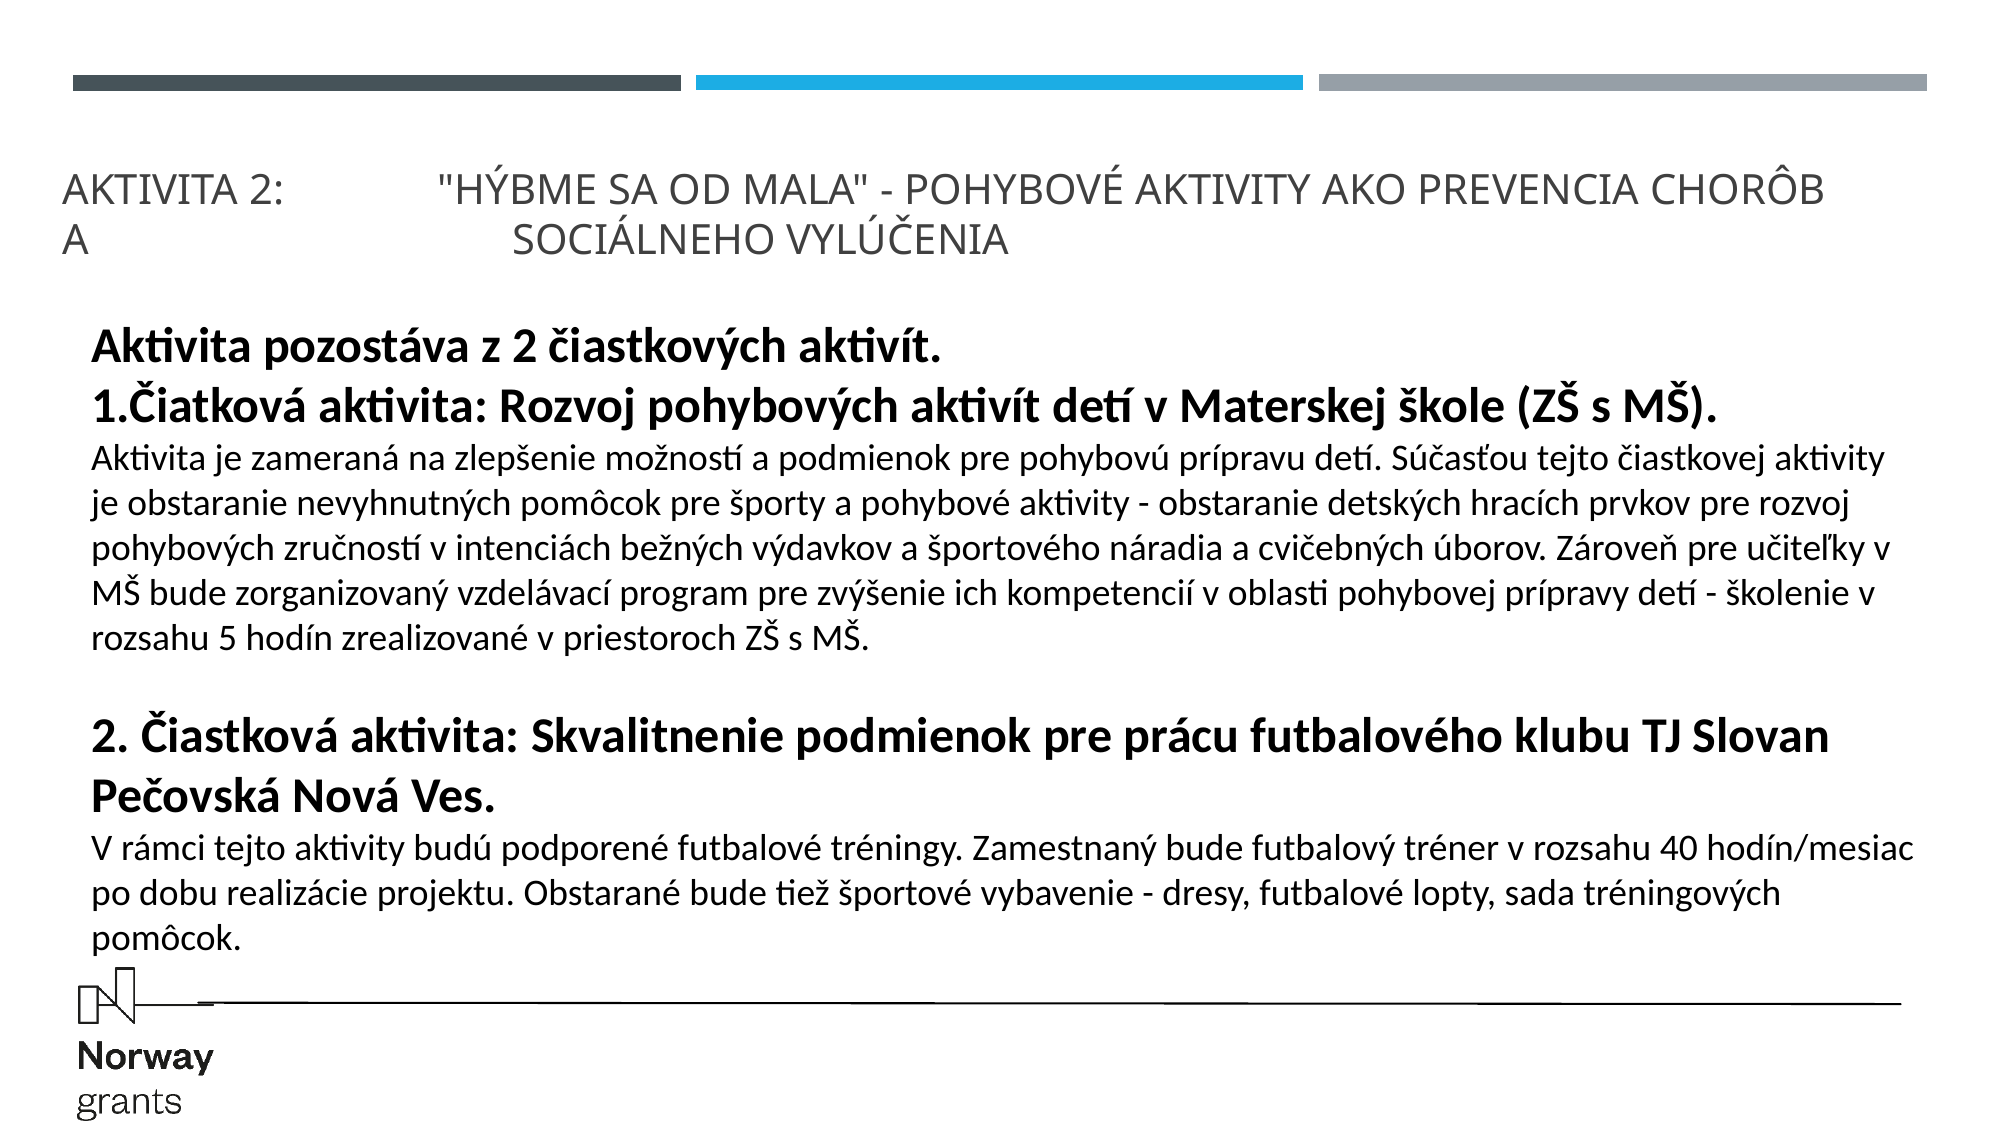

# Aktivita 2: 		"Hýbme sa od mala" - pohybové aktivity ako prevencia chorôb a 						sociálneho vylúčenia
Aktivita pozostáva z 2 čiastkových aktivít.
Čiatková aktivita: Rozvoj pohybových aktivít detí v Materskej škole (ZŠ s MŠ).
Aktivita je zameraná na zlepšenie možností a podmienok pre pohybovú prípravu detí. Súčasťou tejto čiastkovej aktivity je obstaranie nevyhnutných pomôcok pre športy a pohybové aktivity - obstaranie detských hracích prvkov pre rozvoj pohybových zručností v intenciách bežných výdavkov a športového náradia a cvičebných úborov. Zároveň pre učiteľky v MŠ bude zorganizovaný vzdelávací program pre zvýšenie ich kompetencií v oblasti pohybovej prípravy detí - školenie v rozsahu 5 hodín zrealizované v priestoroch ZŠ s MŠ.
2. Čiastková aktivita: Skvalitnenie podmienok pre prácu futbalového klubu TJ Slovan Pečovská Nová Ves.
V rámci tejto aktivity budú podporené futbalové tréningy. Zamestnaný bude futbalový tréner v rozsahu 40 hodín/mesiac po dobu realizácie projektu. Obstarané bude tiež športové vybavenie - dresy, futbalové lopty, sada tréningových pomôcok.